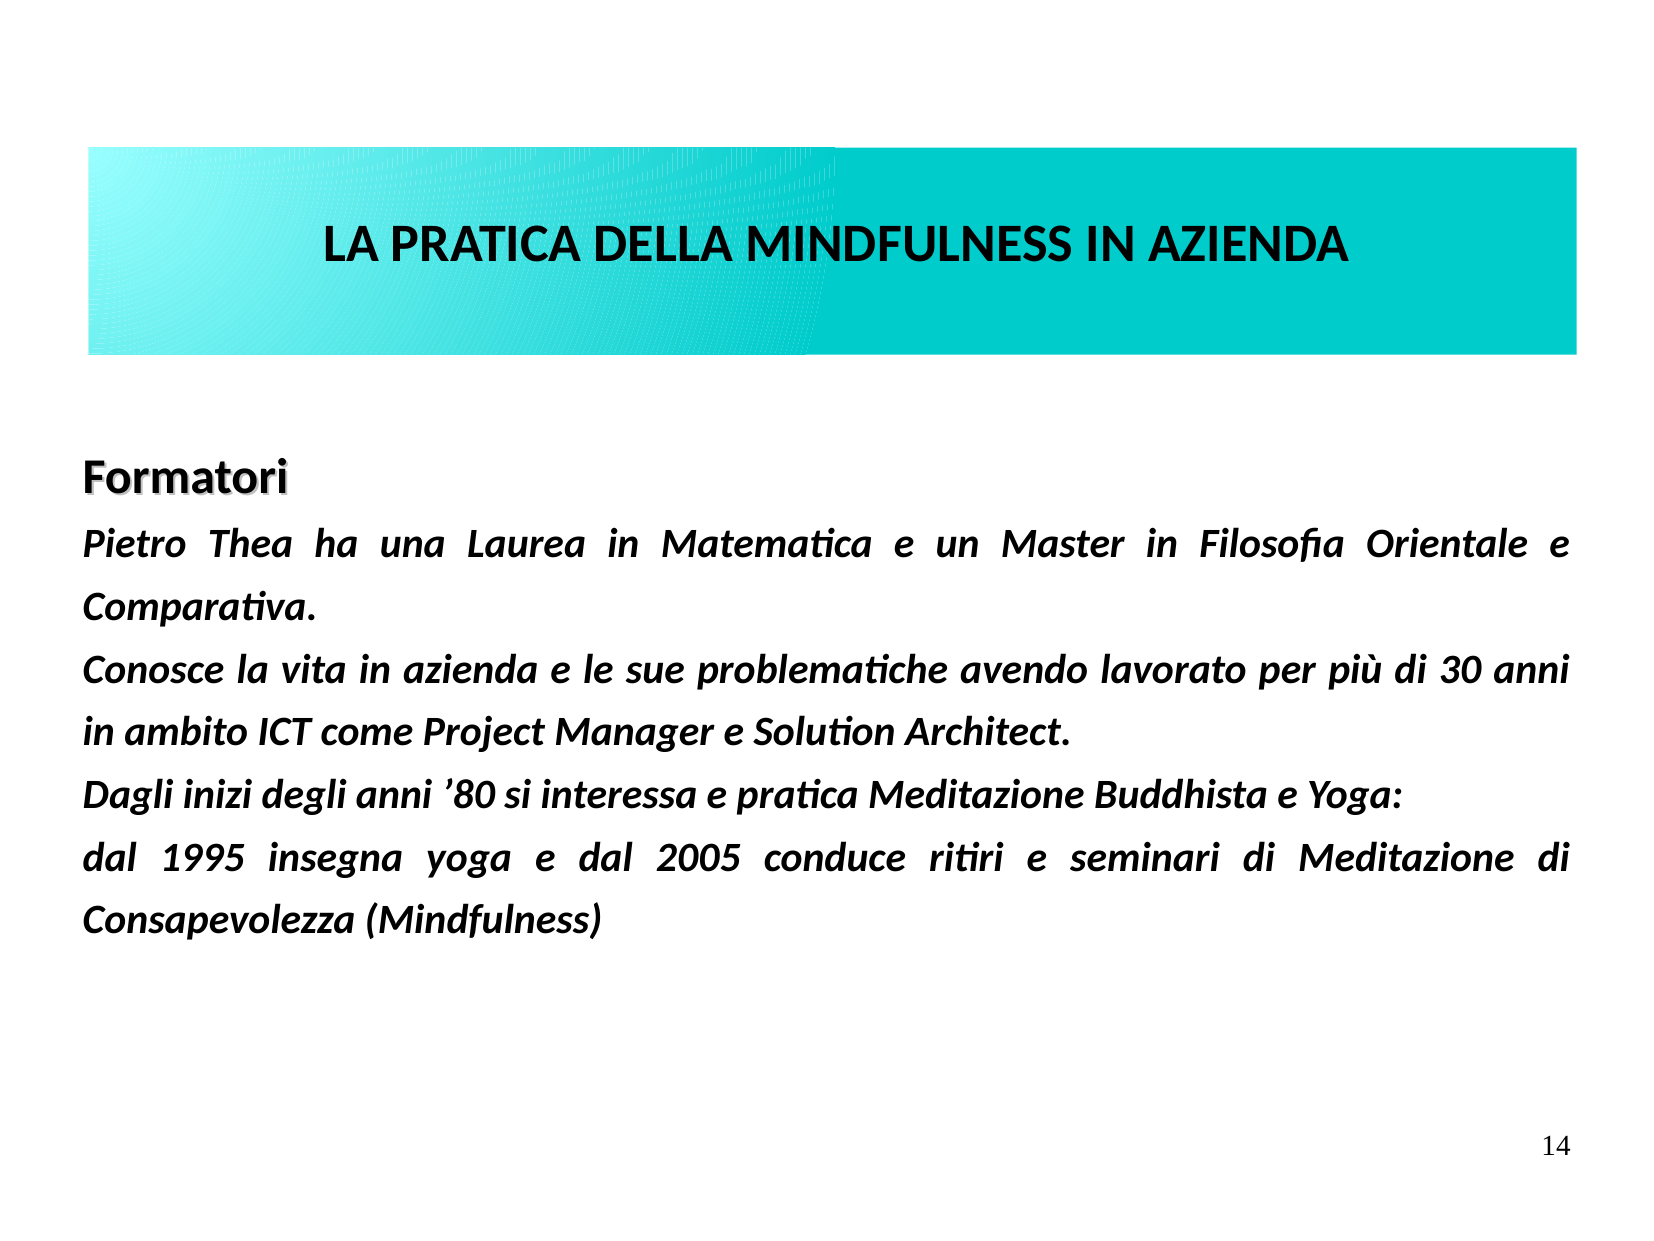

# LA PRATICA DELLA MINDFULNESS IN AZIENDA
Formatori
Pietro Thea ha una Laurea in Matematica e un Master in Filosofia Orientale e Comparativa.
Conosce la vita in azienda e le sue problematiche avendo lavorato per più di 30 anni in ambito ICT come Project Manager e Solution Architect.
Dagli inizi degli anni ’80 si interessa e pratica Meditazione Buddhista e Yoga:
dal 1995 insegna yoga e dal 2005 conduce ritiri e seminari di Meditazione di Consapevolezza (Mindfulness)
14